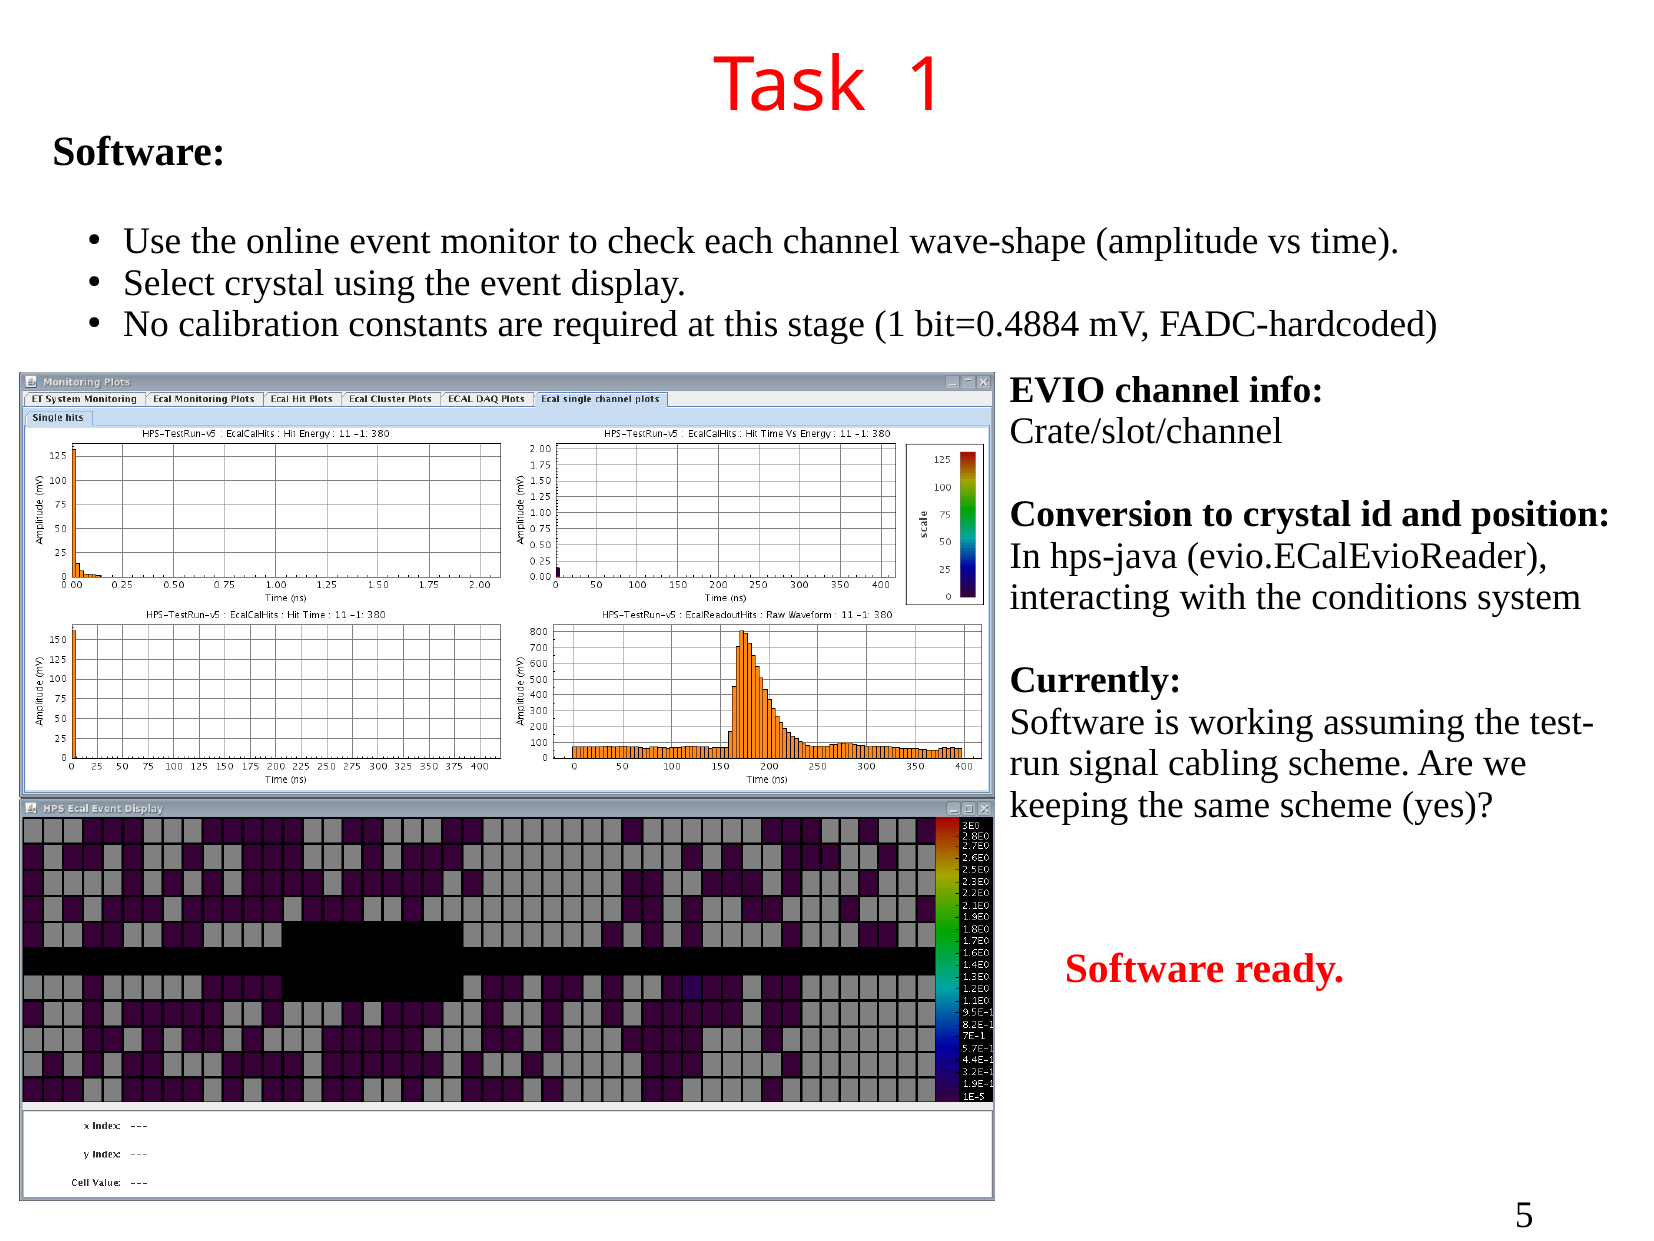

# Task 1
Software:
Use the online event monitor to check each channel wave-shape (amplitude vs time).
Select crystal using the event display.
No calibration constants are required at this stage (1 bit=0.4884 mV, FADC-hardcoded)
EVIO channel info:
Crate/slot/channel
Conversion to crystal id and position:
In hps-java (evio.ECalEvioReader), interacting with the conditions system
Currently:
Software is working assuming the test-run signal cabling scheme. Are we keeping the same scheme (yes)?
Software ready.